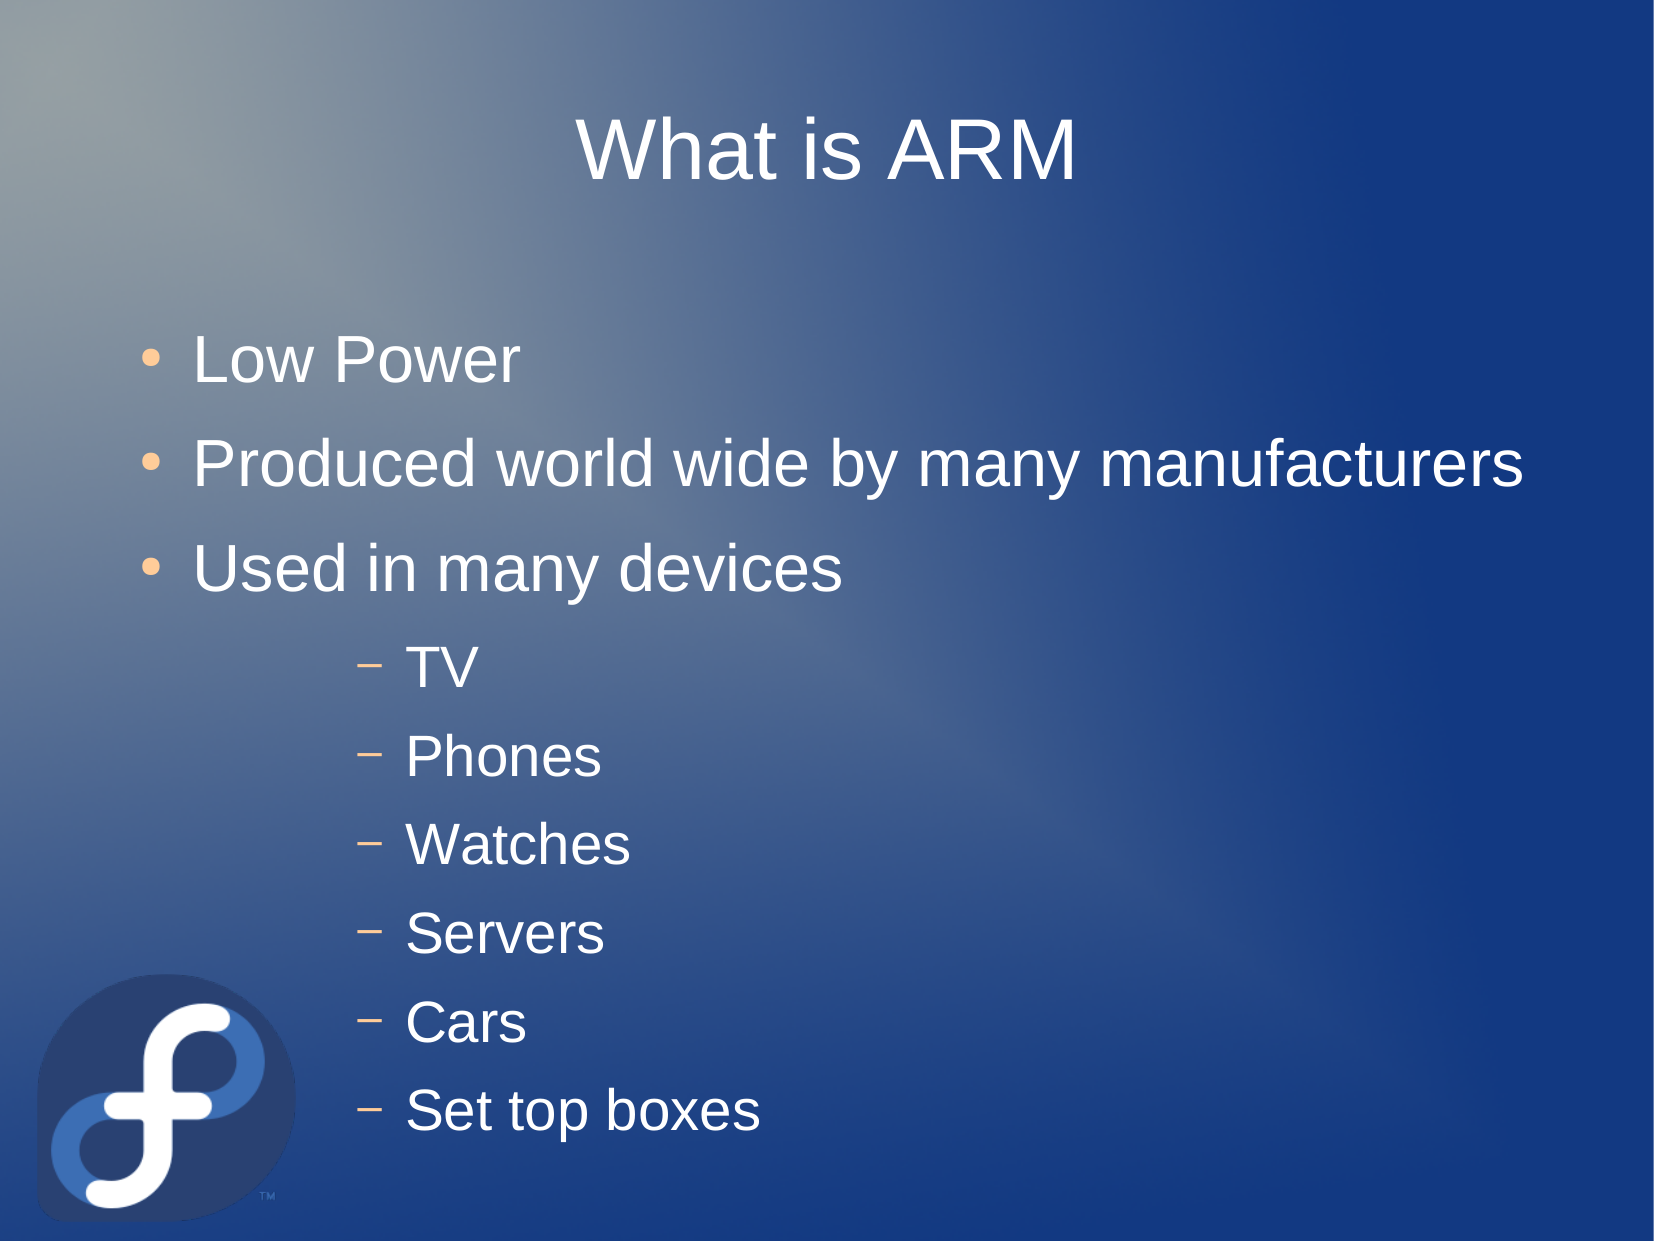

# What is ARM
Low Power
Produced world wide by many manufacturers
Used in many devices
TV
Phones
Watches
Servers
Cars
Set top boxes